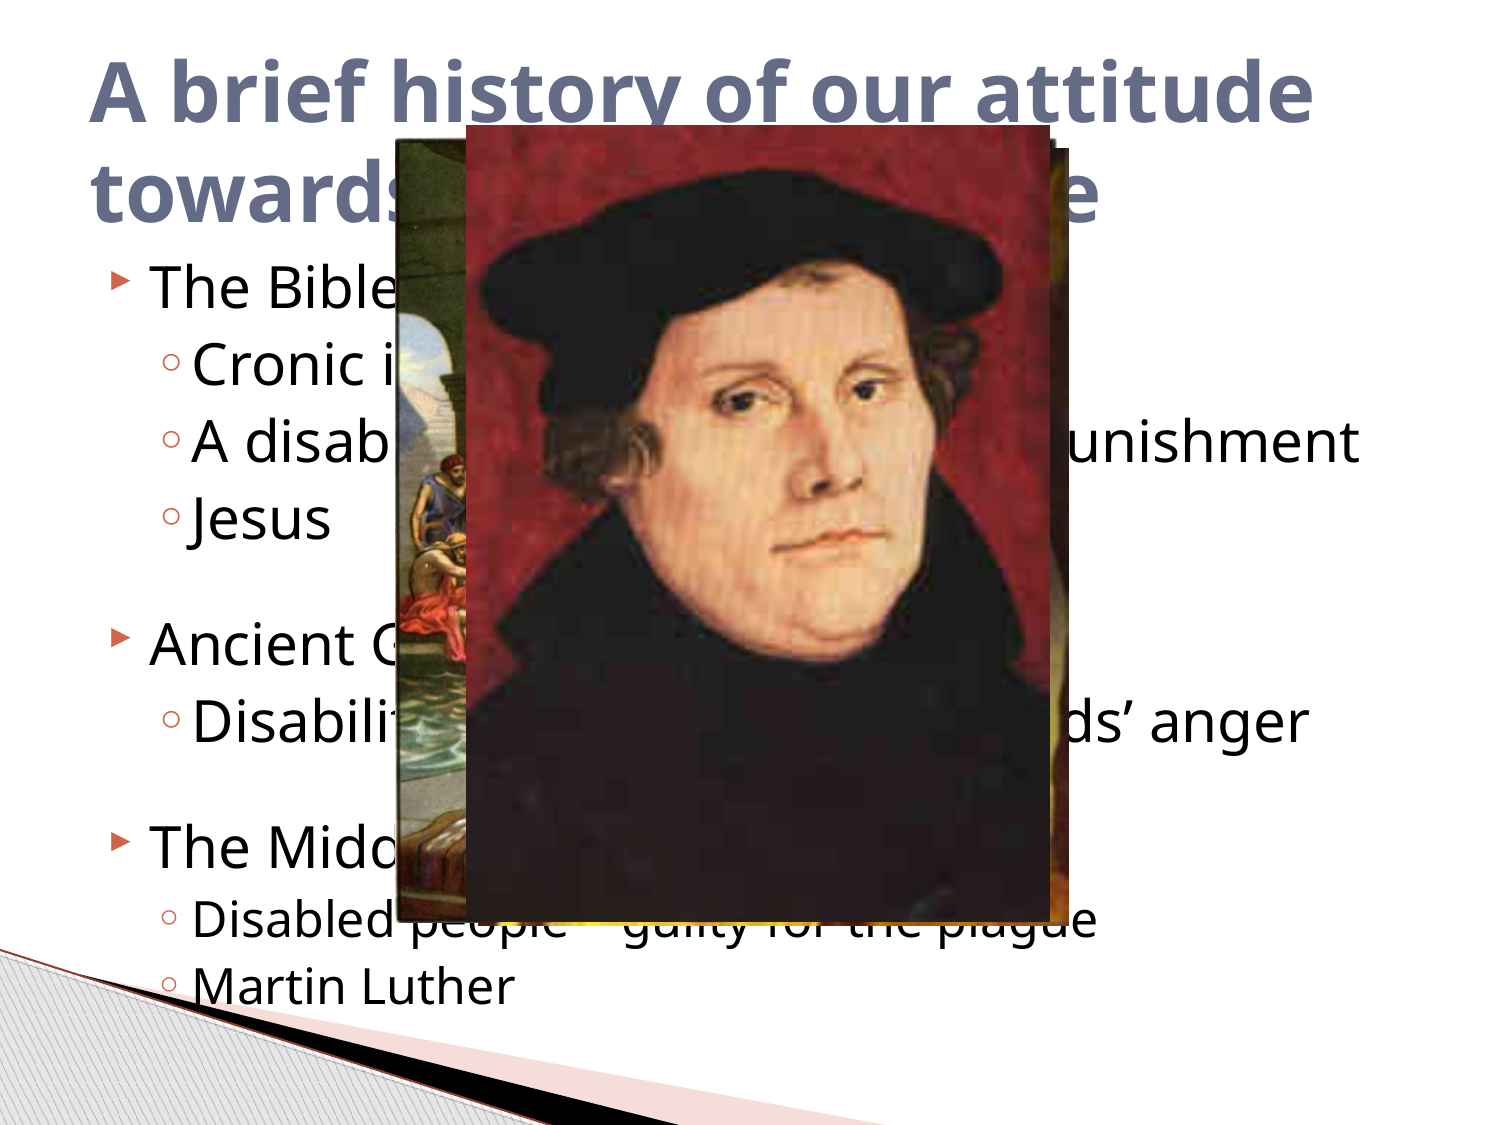

A brief history of our attitude towards disabled people
# The Bible:
Cronic illnesses sin
A disability a test and God’s punishment
Jesus
Ancient Greece:
Disabilities expressions of gods’ anger
The Middle Ages:
Disabled people – guilty for the plague
Martin Luther